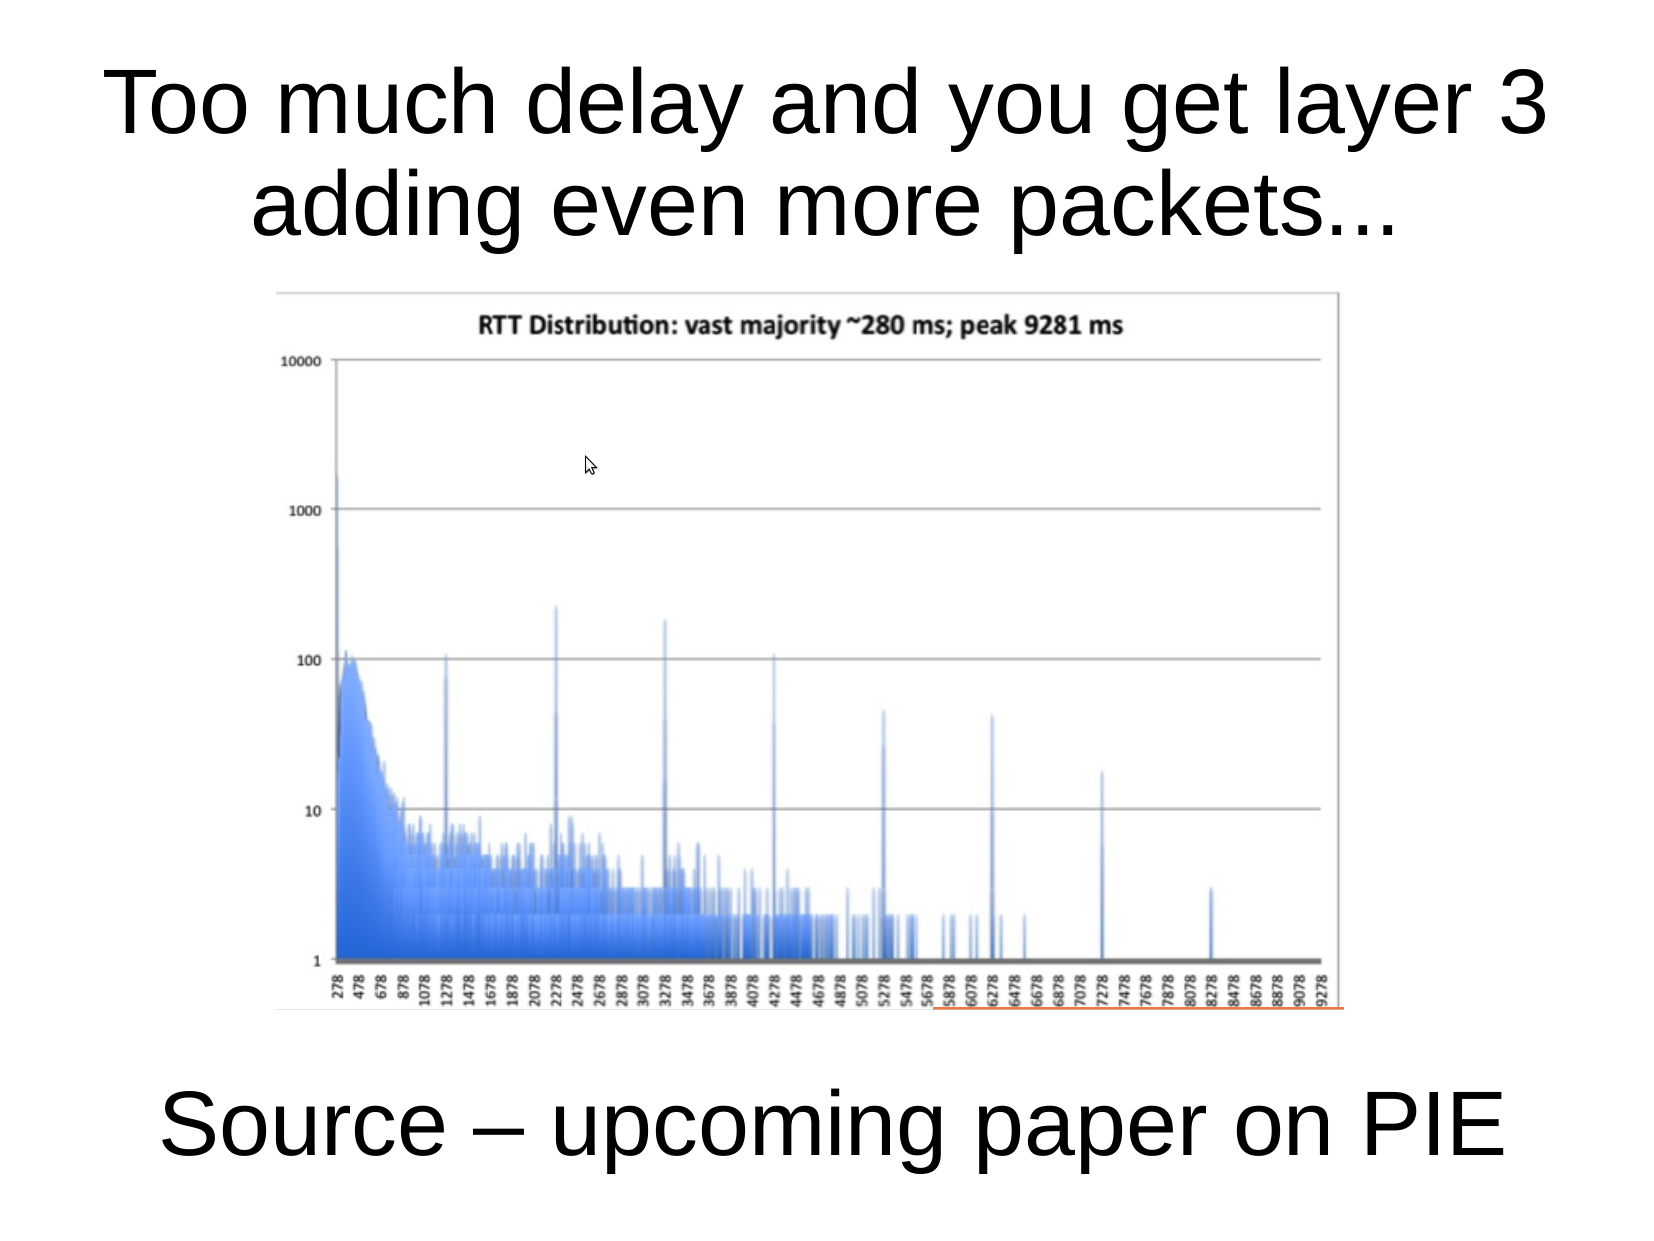

# Too much delay and you get layer 3 adding even more packets...
Source – upcoming paper on PIE